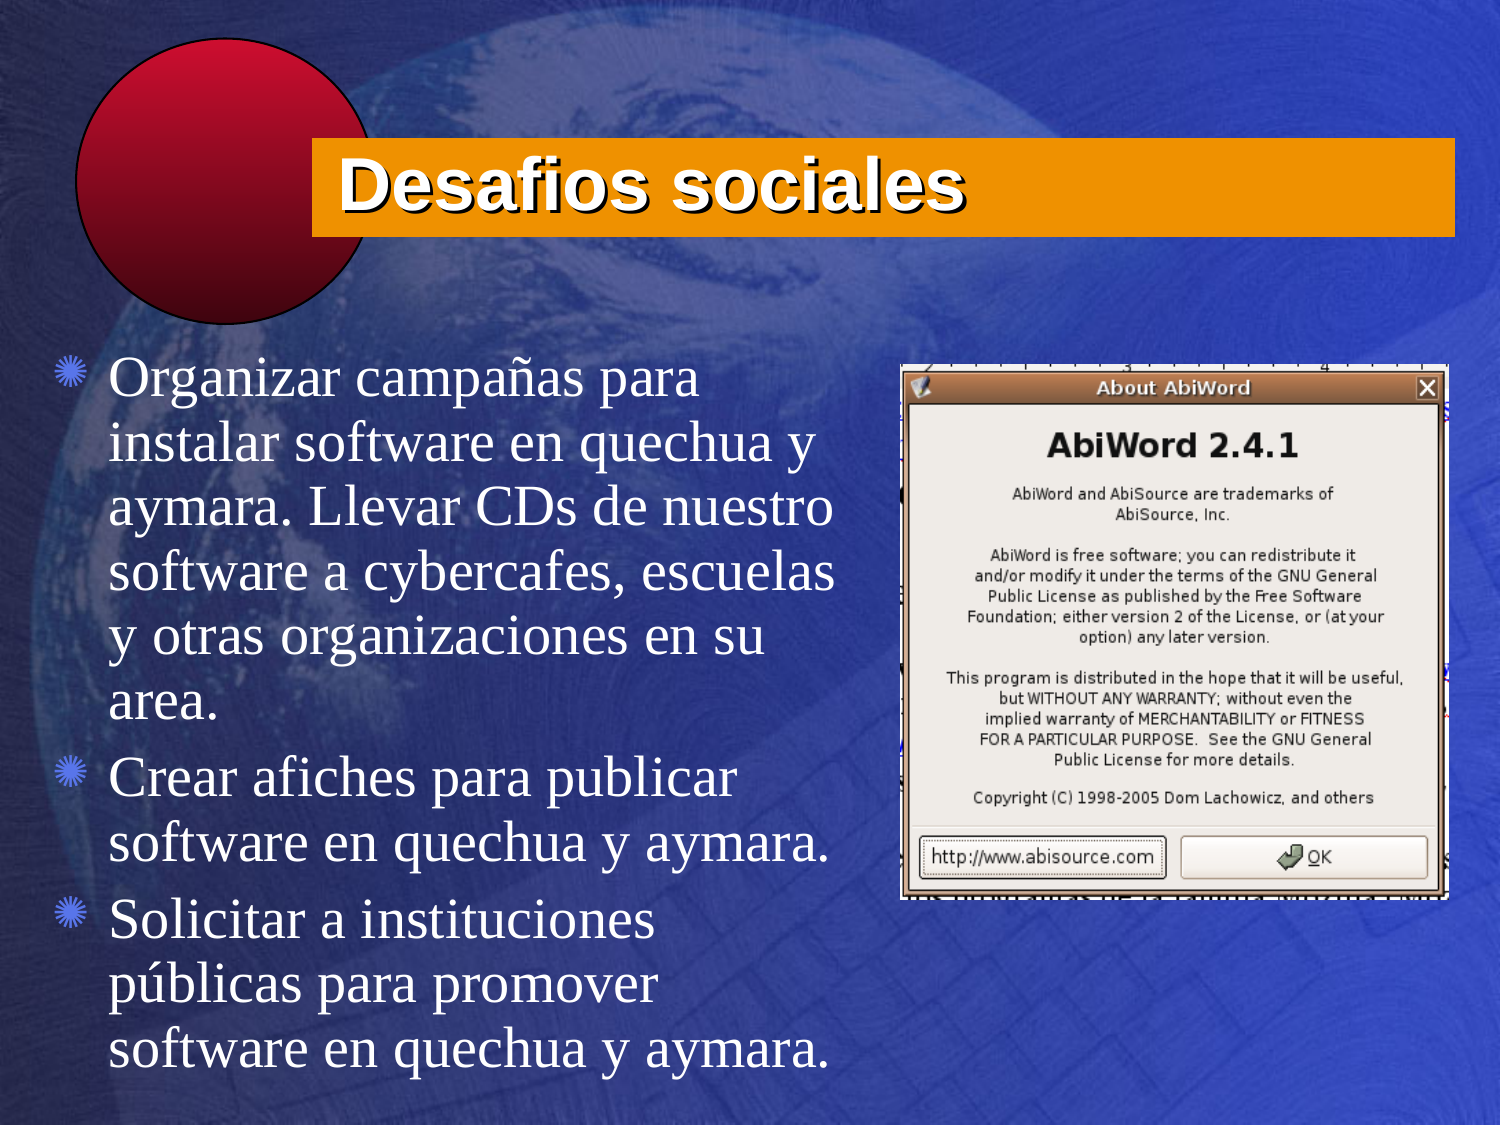

Desafios sociales
Organizar campañas para instalar software en quechua y aymara. Llevar CDs de nuestro software a cybercafes, escuelas y otras organizaciones en su area.
Crear afiches para publicar software en quechua y aymara.
Solicitar a instituciones públicas para promover software en quechua y aymara.